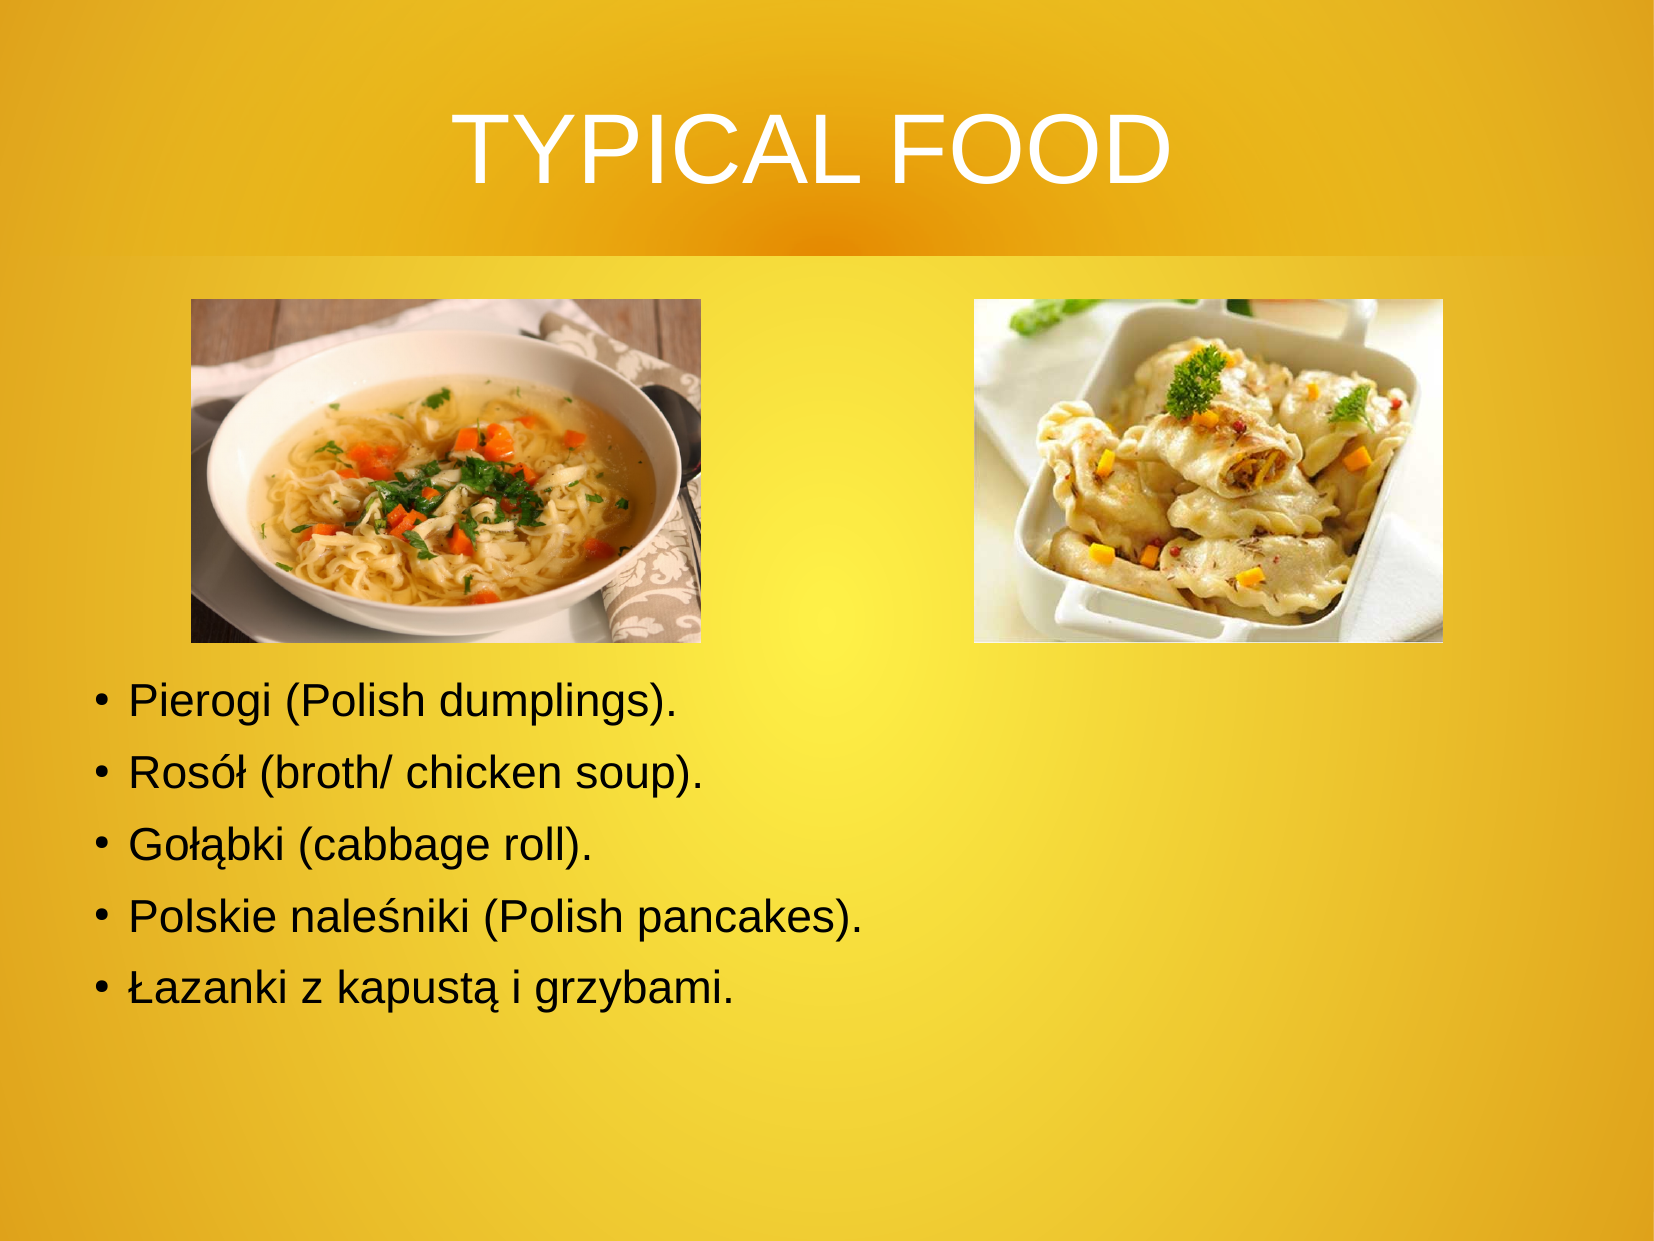

# TYPICAL FOOD
Pierogi (Polish dumplings).
Rosół (broth/ chicken soup).
Gołąbki (cabbage roll).
Polskie naleśniki (Polish pancakes).
Łazanki z kapustą i grzybami.